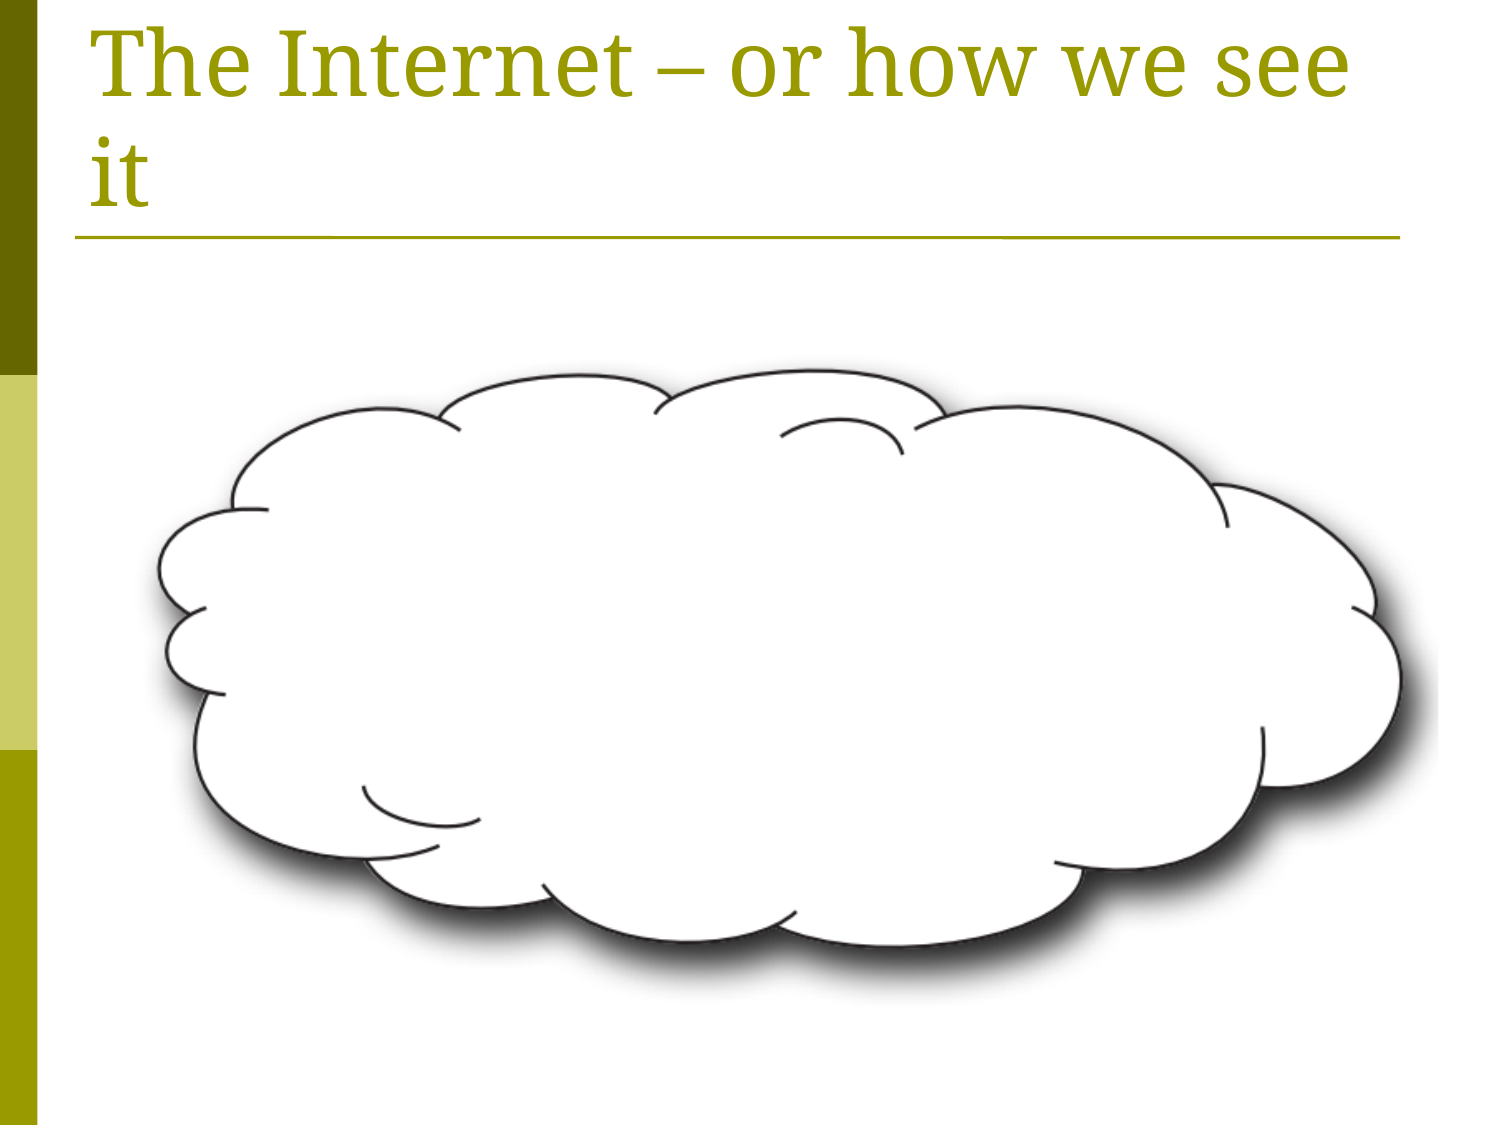

# The Internet – or how we see it